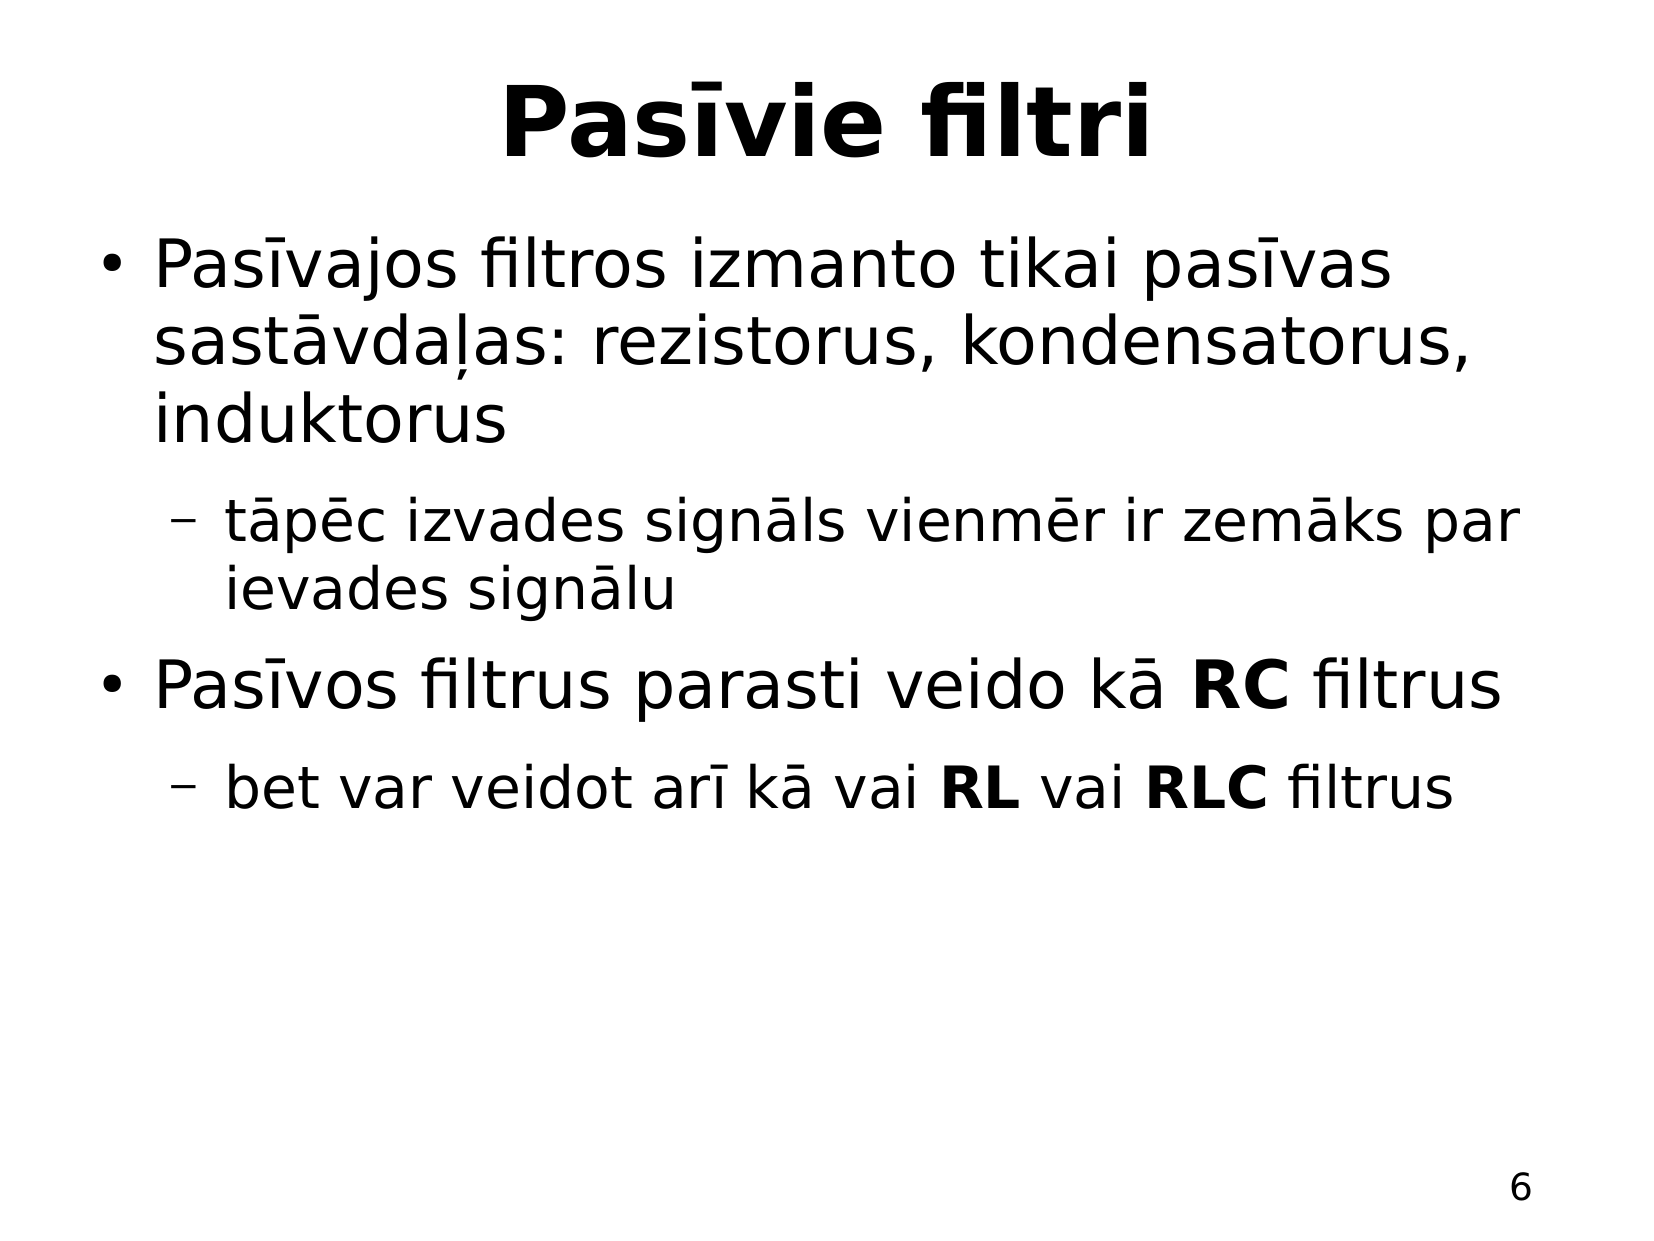

# Pasīvie filtri
Pasīvajos filtros izmanto tikai pasīvas sastāvdaļas: rezistorus, kondensatorus, induktorus
tāpēc izvades signāls vienmēr ir zemāks par ievades signālu
Pasīvos filtrus parasti veido kā RC filtrus
bet var veidot arī kā vai RL vai RLC filtrus